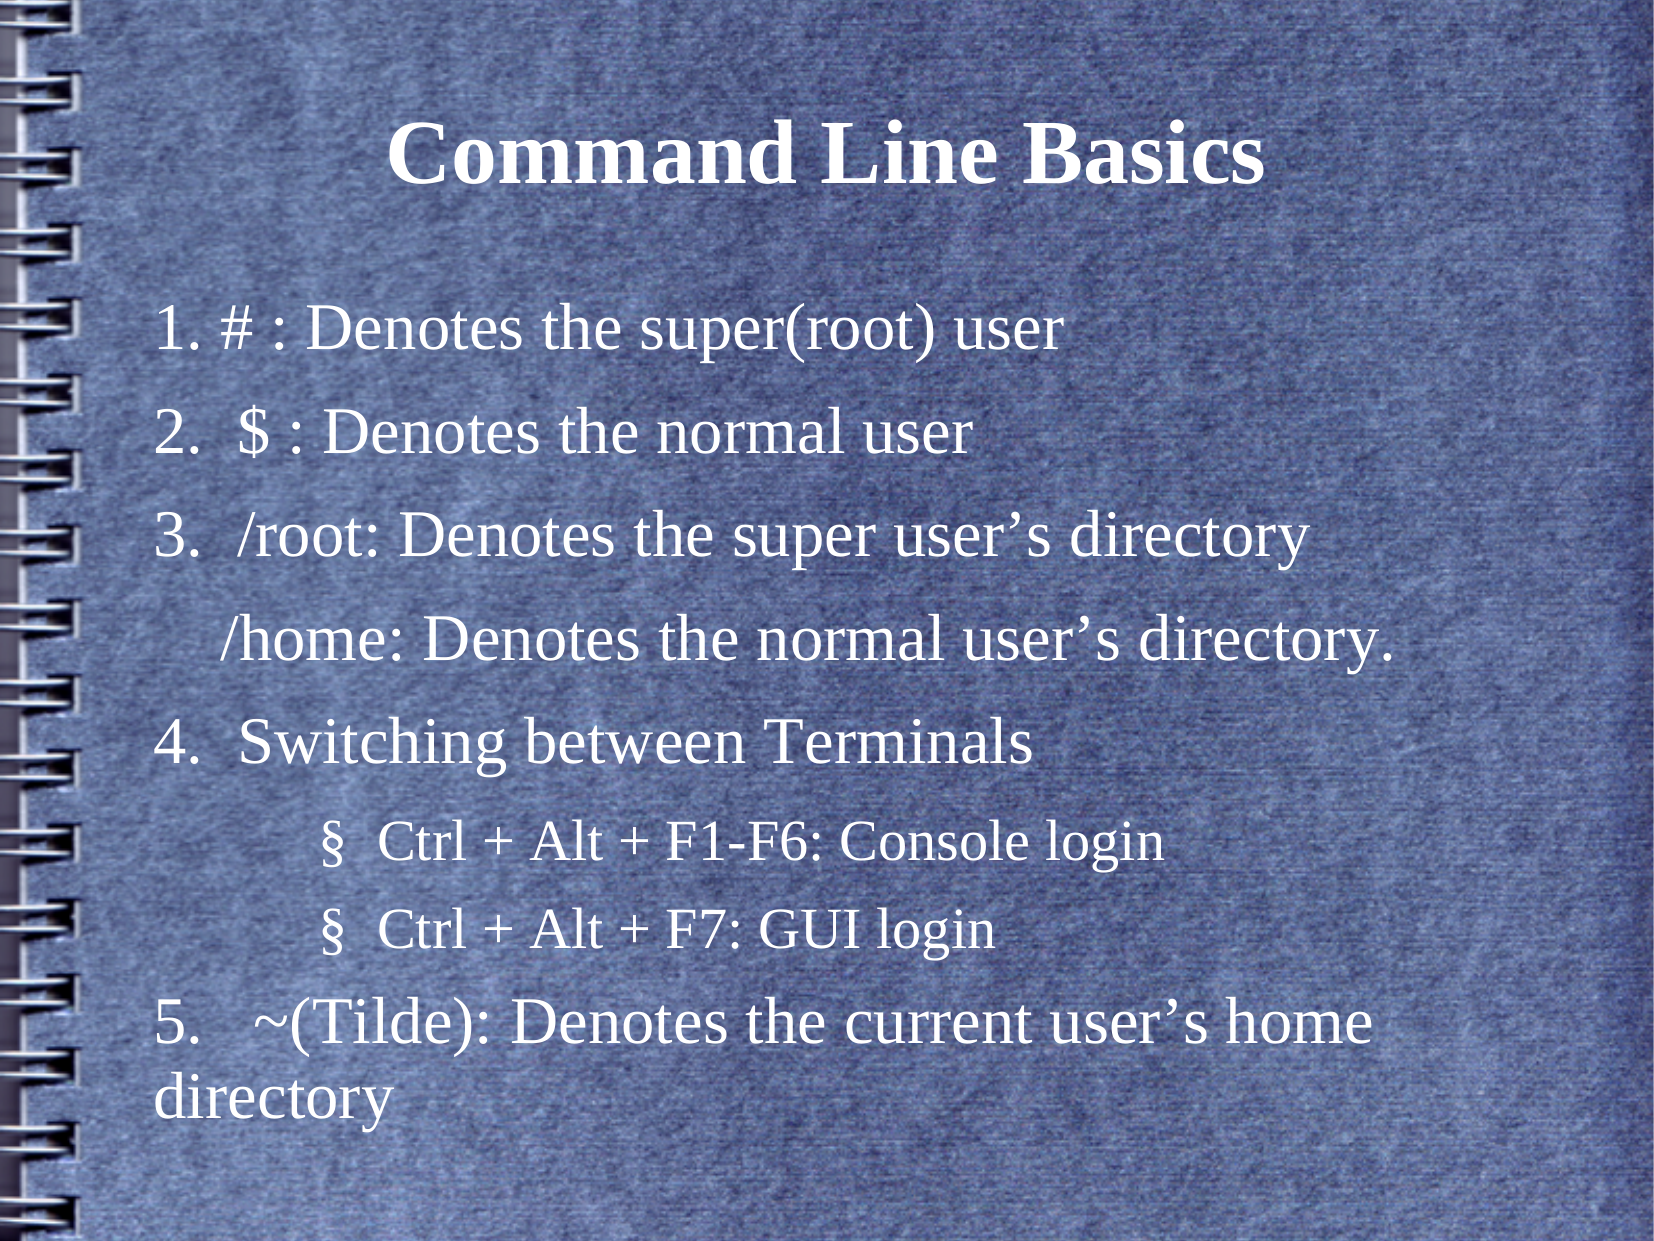

# Command Line Basics
1. # : Denotes the super(root) user
2. $ : Denotes the normal user
3. /root: Denotes the super user’s directory
 /home: Denotes the normal user’s directory.
4. Switching between Terminals
§ Ctrl + Alt + F1-F6: Console login
§ Ctrl + Alt + F7: GUI login
5. ~(Tilde): Denotes the current user’s home directory